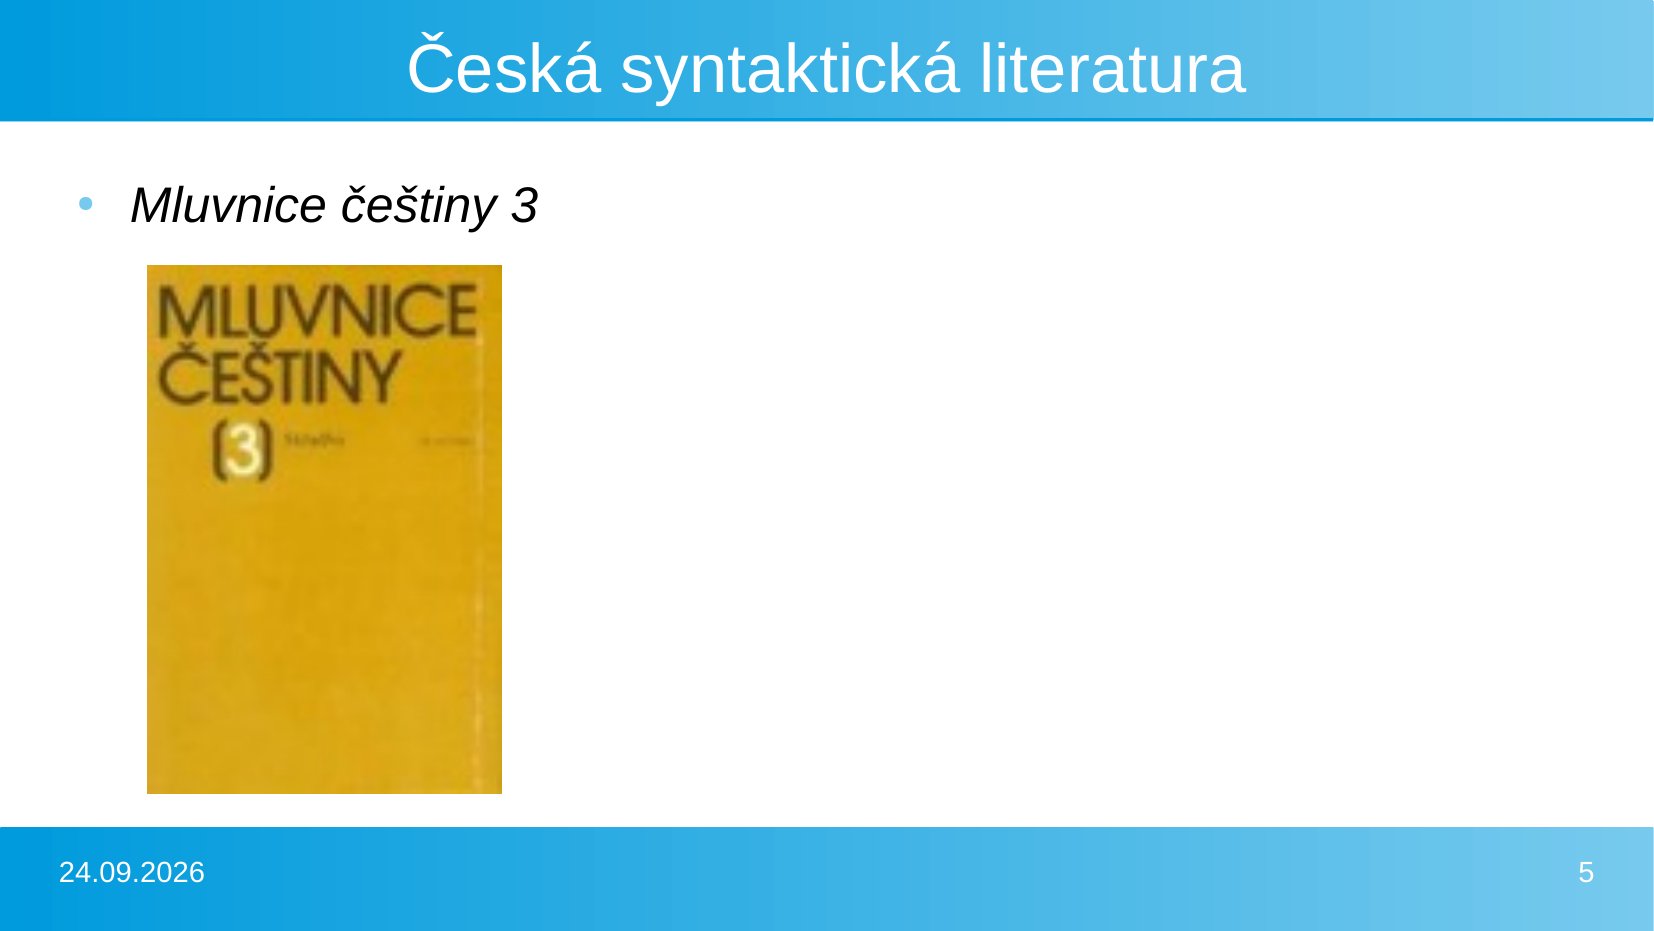

# Česká syntaktická literatura
Mluvnice češtiny 3
5